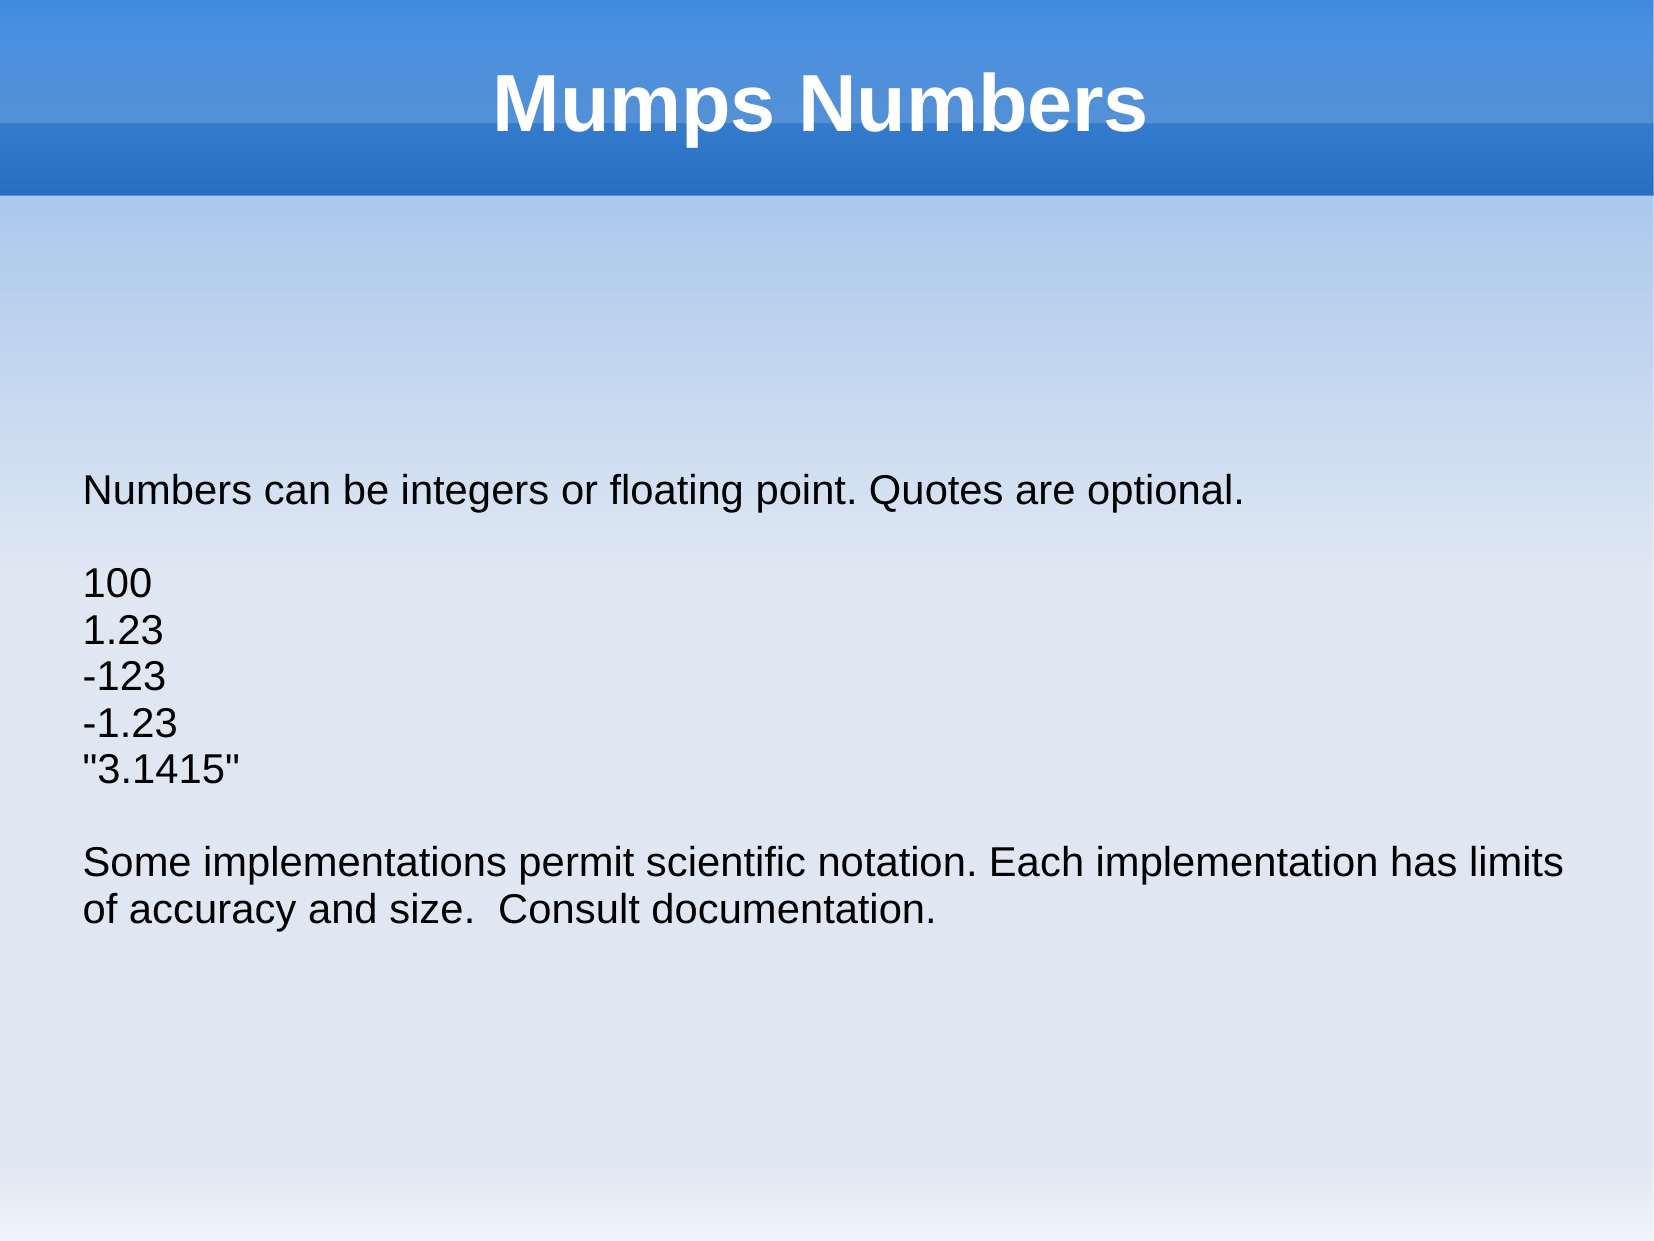

# Mumps Numbers
Numbers can be integers or floating point. Quotes are optional.
100
1.23
-123
-1.23
"3.1415"
Some implementations permit scientific notation. Each implementation has limits of accuracy and size. Consult documentation.